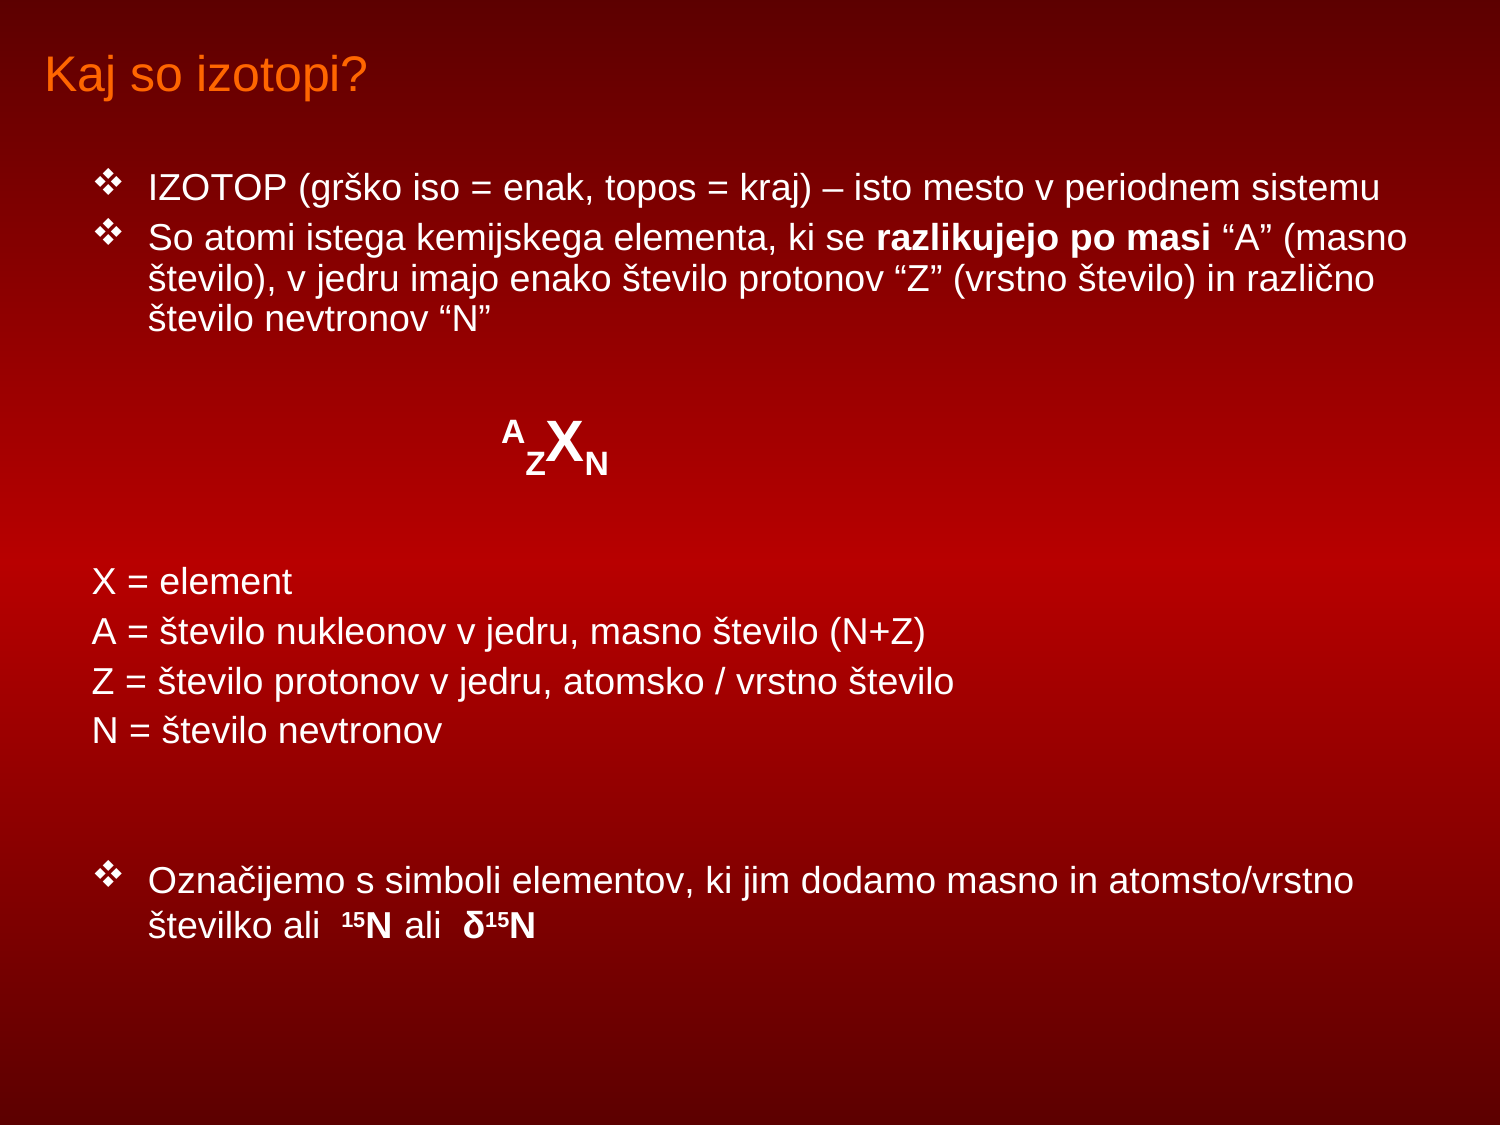

# Kaj so izotopi?
IZOTOP (grško iso = enak, topos = kraj) – isto mesto v periodnem sistemu
So atomi istega kemijskega elementa, ki se razlikujejo po masi “A” (masno število), v jedru imajo enako število protonov “Z” (vrstno število) in različno število nevtronov “N”
 AZXN
X = element
A = število nukleonov v jedru, masno število (N+Z)
Z = število protonov v jedru, atomsko / vrstno število
N = število nevtronov
Označijemo s simboli elementov, ki jim dodamo masno in atomsto/vrstno številko ali 15N ali δ15N